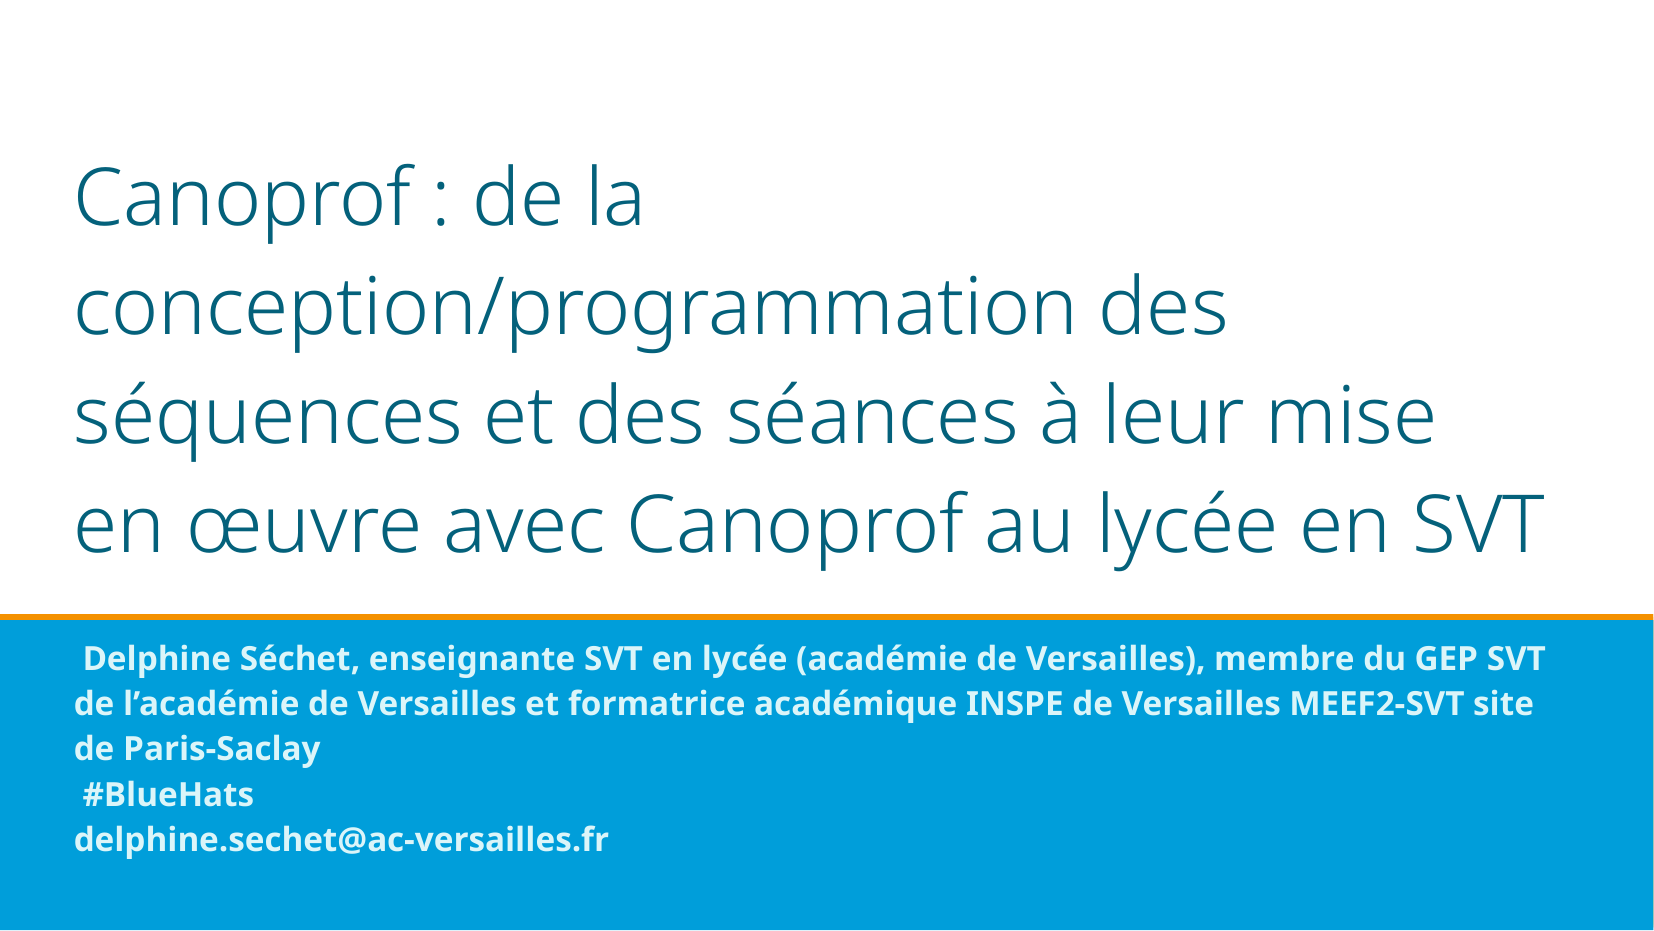

# Canoprof : de la conception/programmation des séquences et des séances à leur mise en œuvre avec Canoprof au lycée en SVT
 Delphine Séchet, enseignante SVT en lycée (académie de Versailles), membre du GEP SVT de l’académie de Versailles et formatrice académique INSPE de Versailles MEEF2-SVT site de Paris-Saclay
 #BlueHats
delphine.sechet@ac-versailles.fr